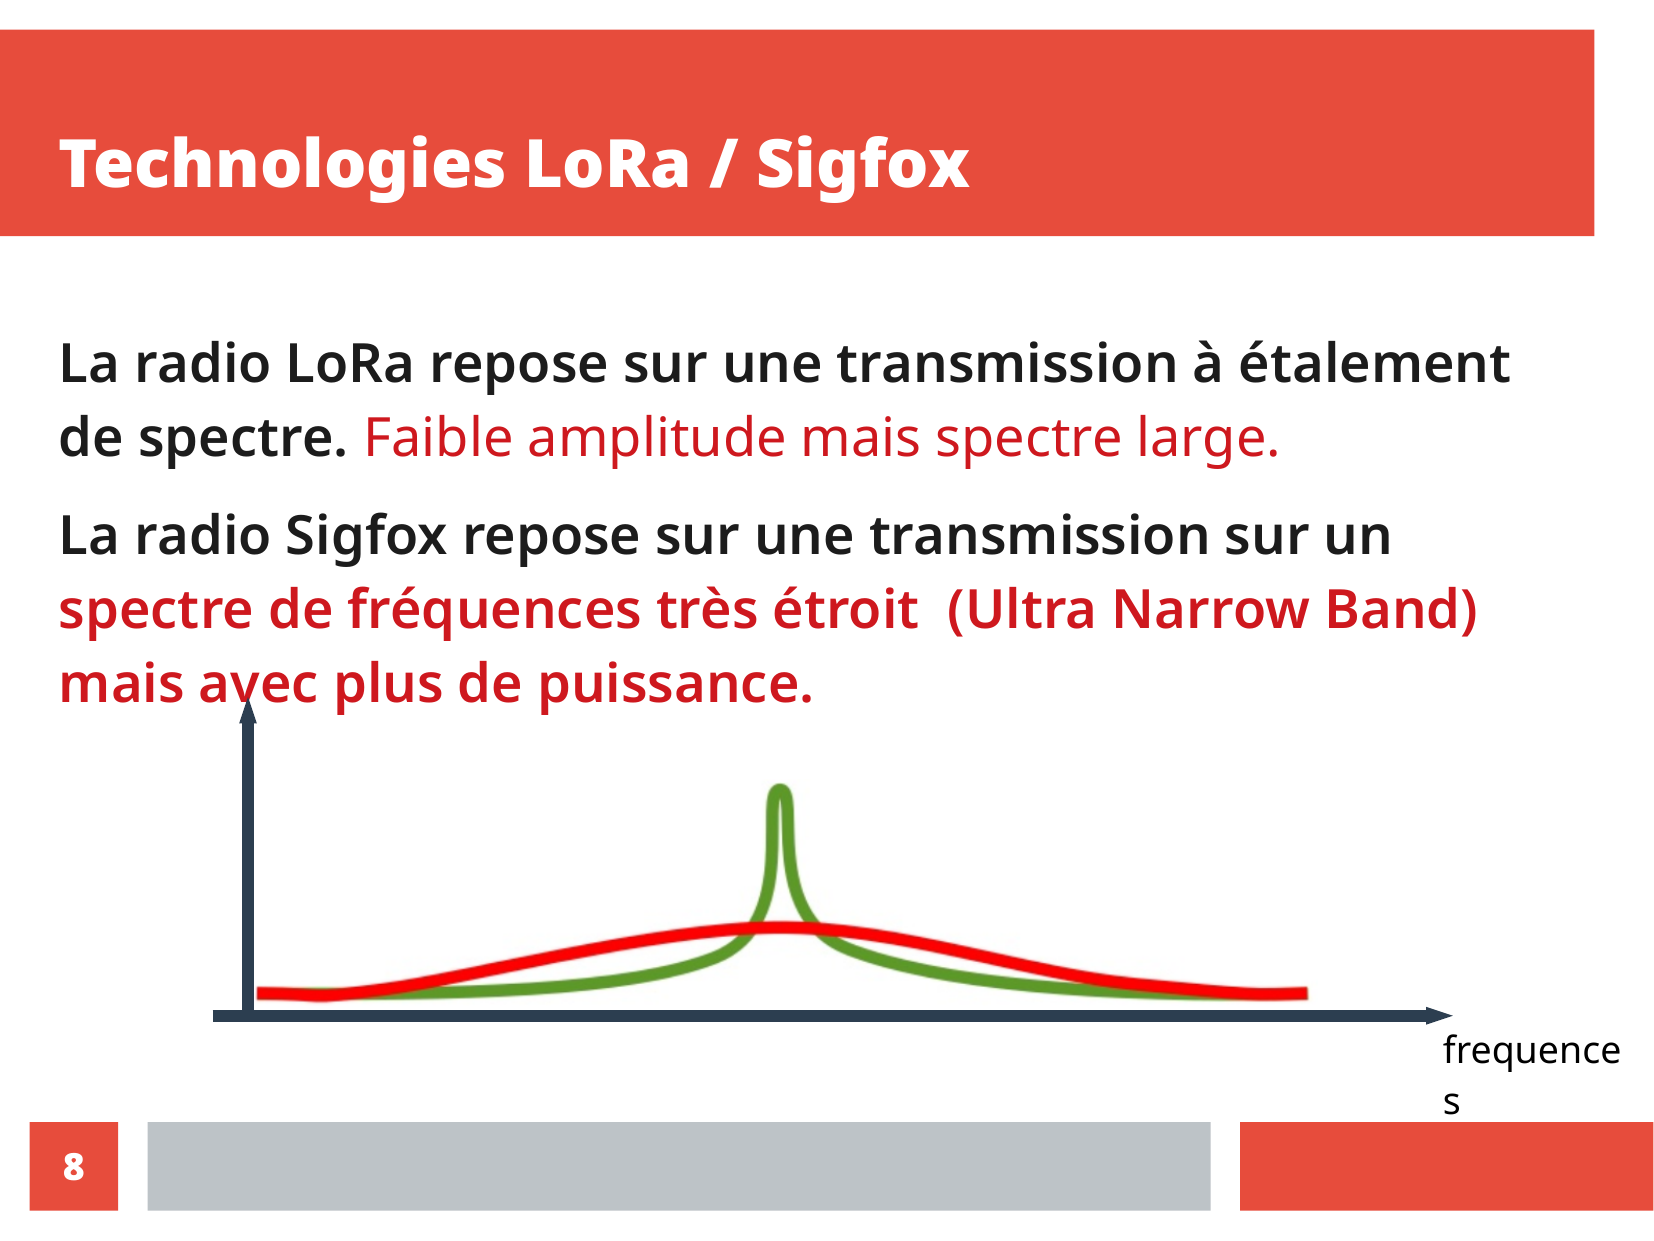

# Technologies LoRa / Sigfox
La radio LoRa repose sur une transmission à étalement de spectre. Faible amplitude mais spectre large.
La radio Sigfox repose sur une transmission sur un spectre de fréquences très étroit (Ultra Narrow Band) mais avec plus de puissance.
frequences
8